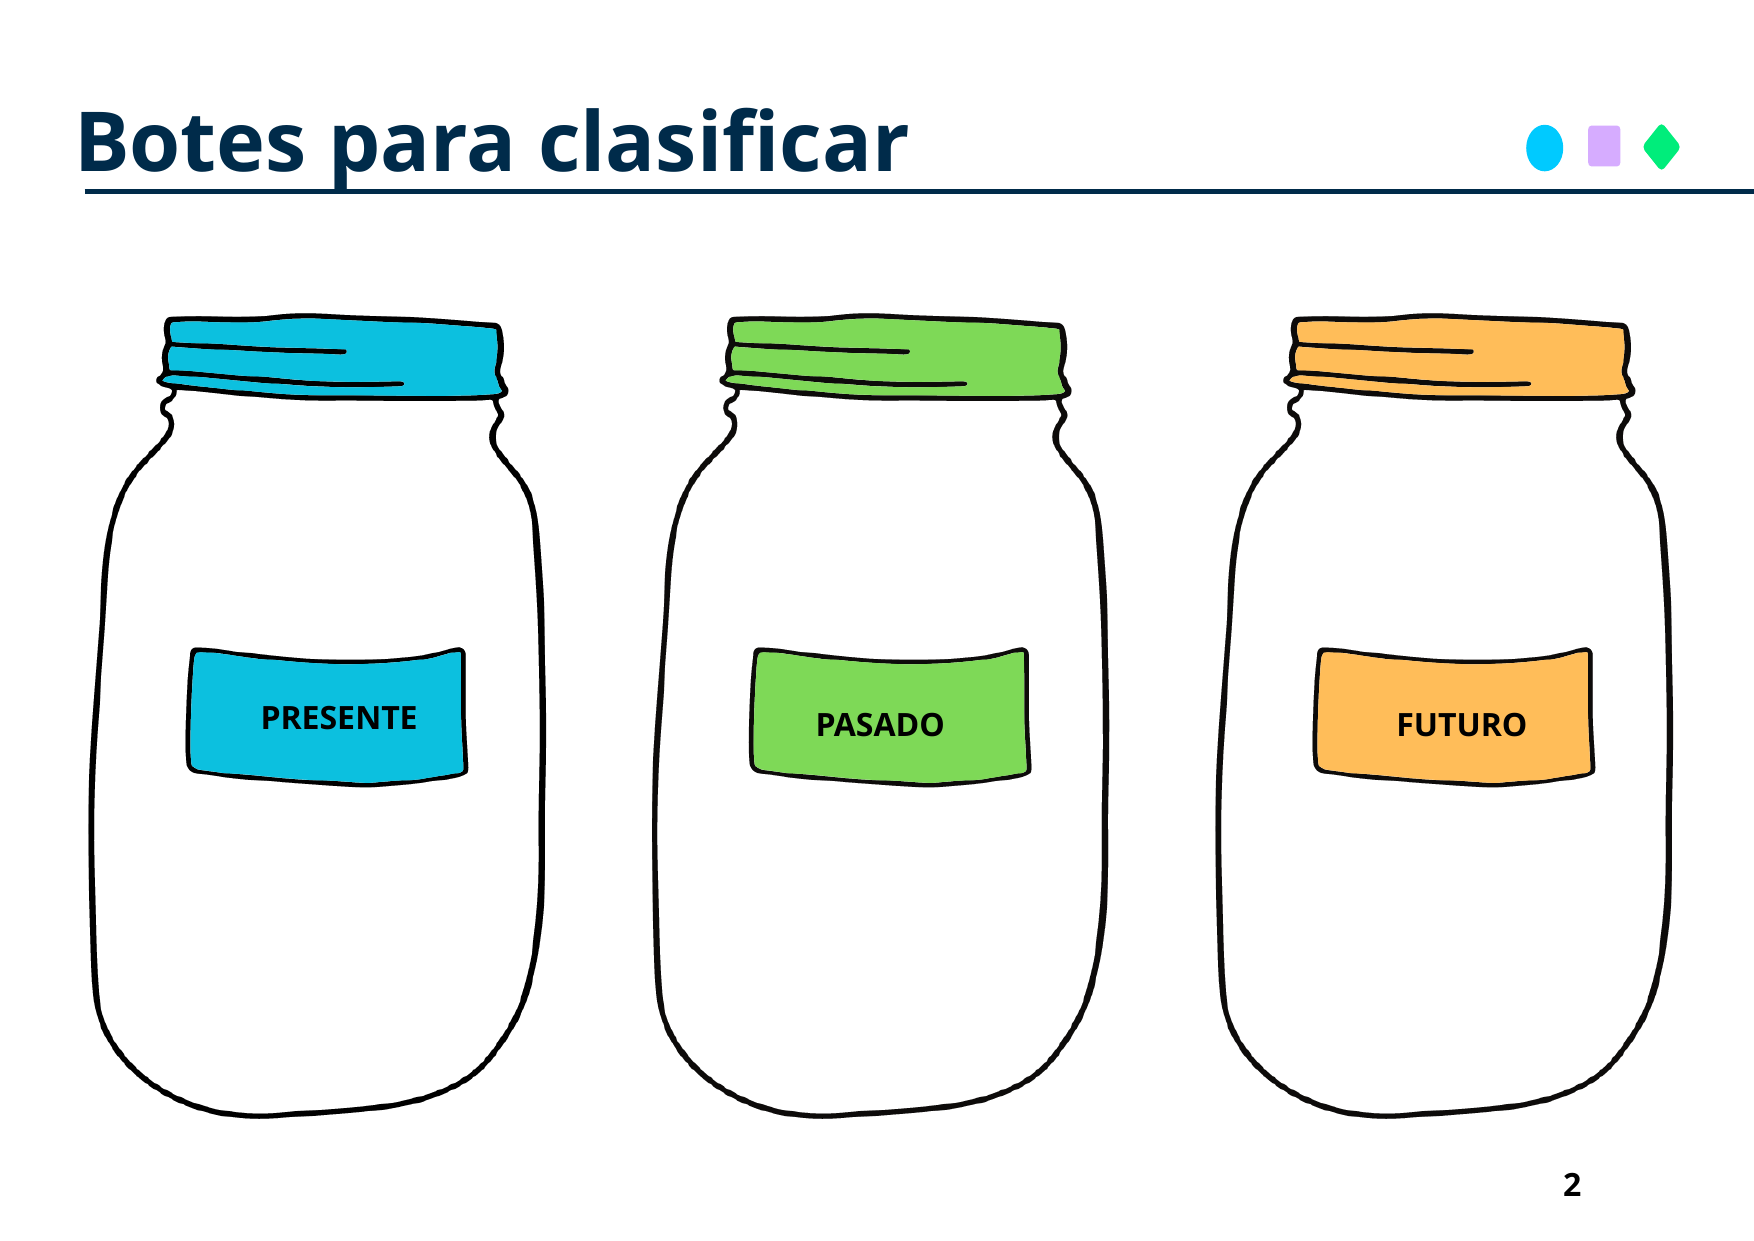

# Botes para clasificar
PRESENTE
PASADO
FUTURO